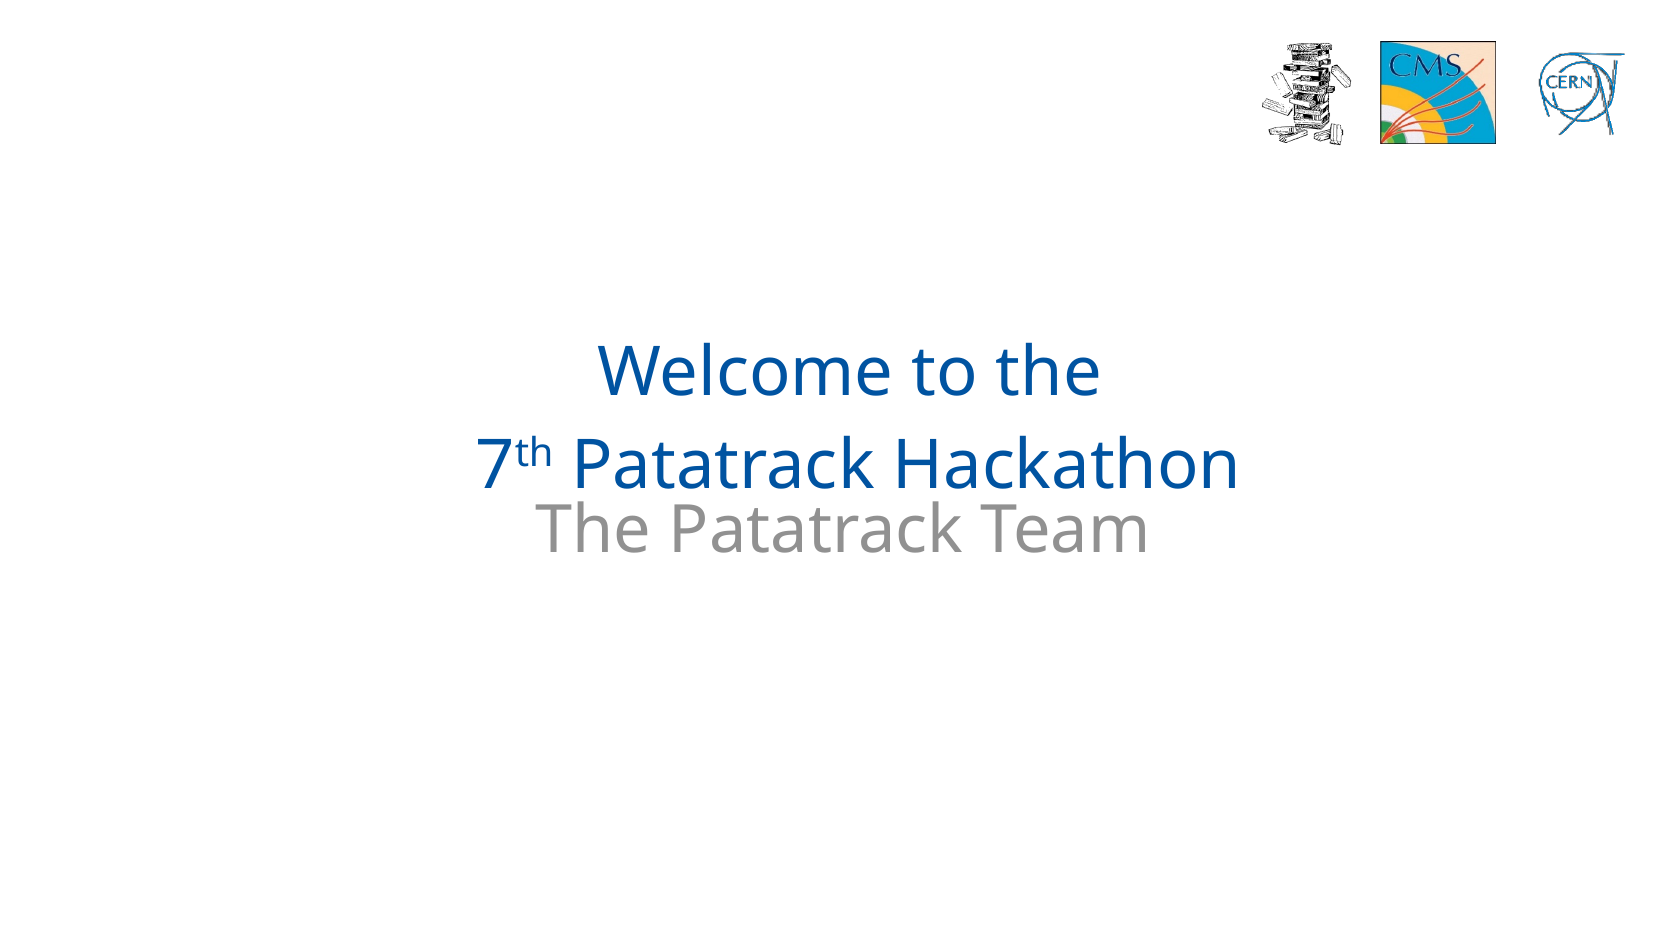

# Welcome to the 7th Patatrack Hackathon
The Patatrack Team